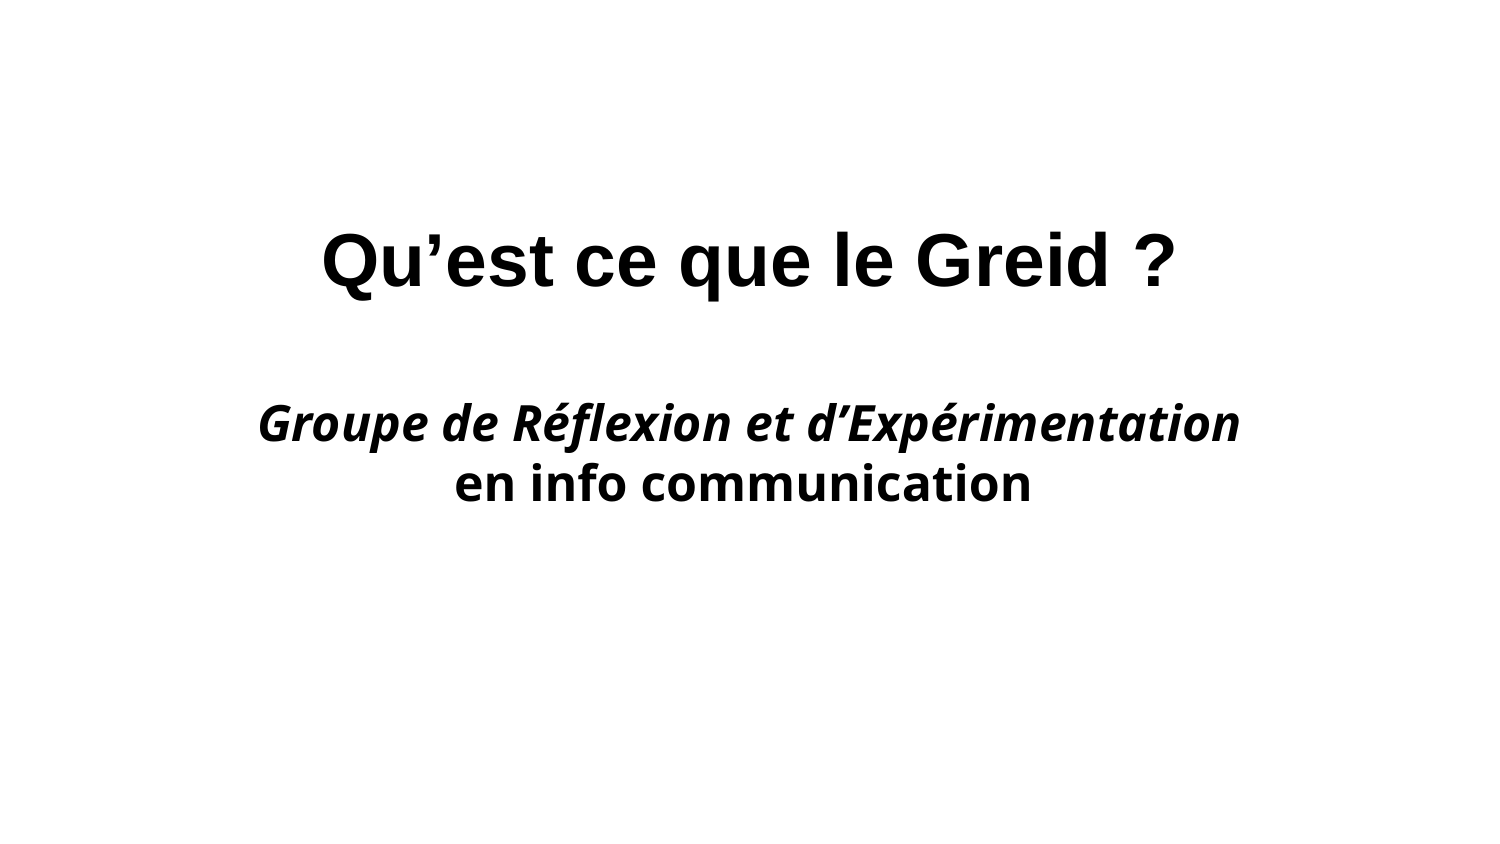

# Qu’est ce que le Greid ? Groupe de Réflexion et d’Expérimentation en info communication